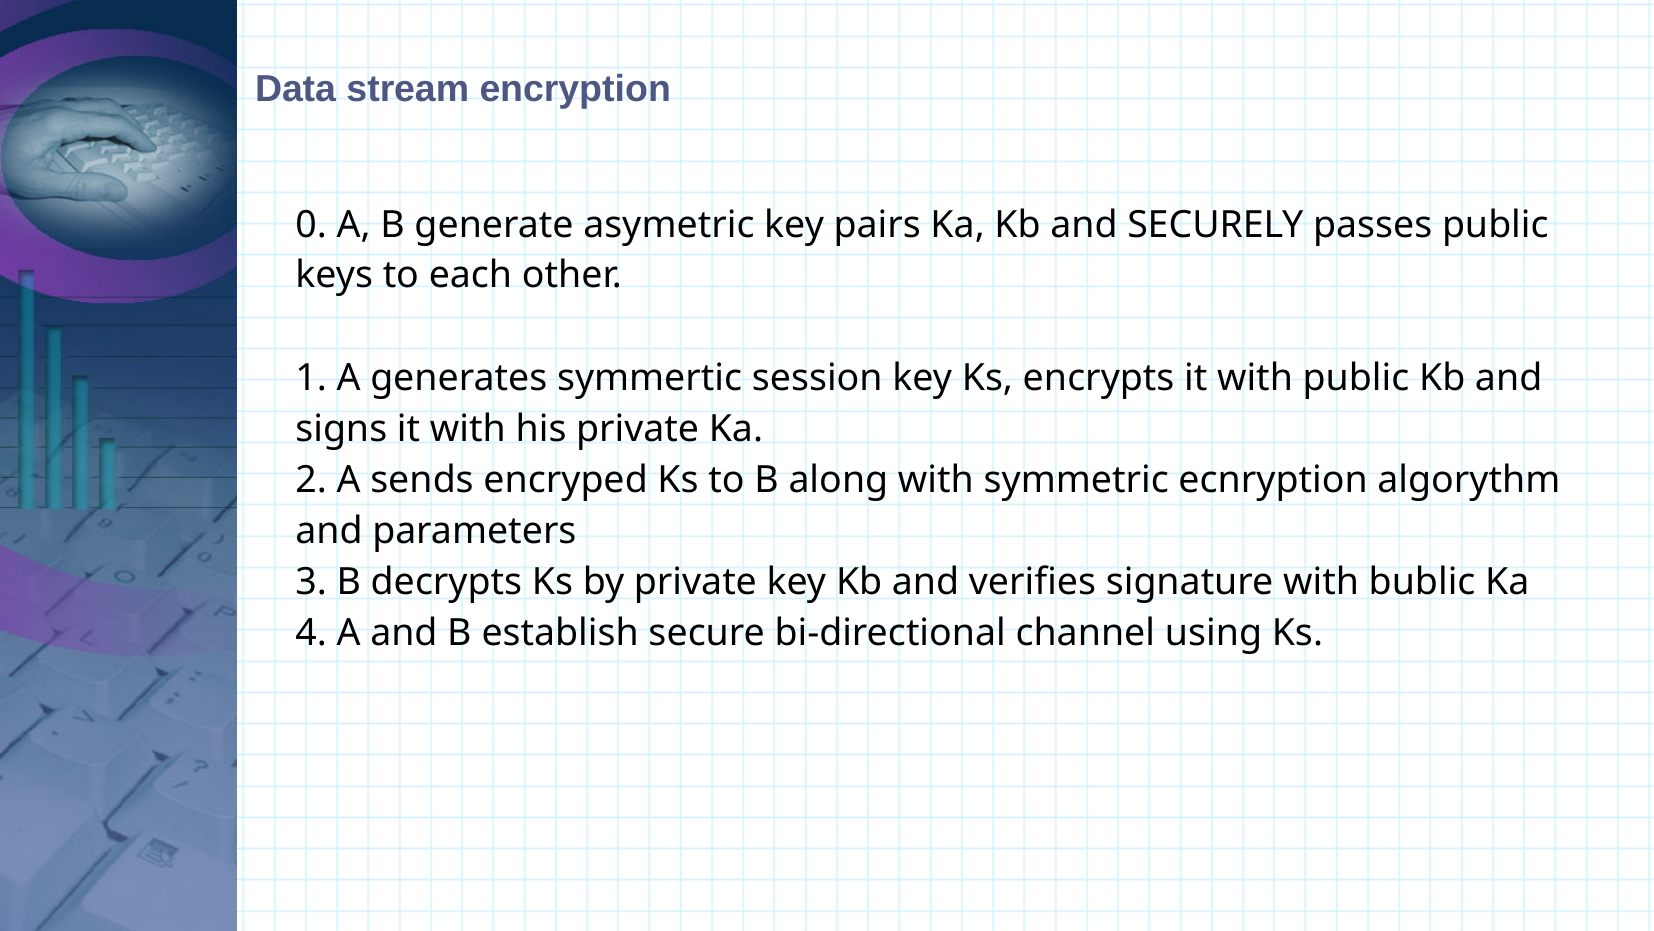

# Data stream encryption
0. A, B generate asymetric key pairs Ka, Kb and SECURELY passes public keys to each other.
1. A generates symmertic session key Ks, encrypts it with public Kb and signs it with his private Ka.
2. A sends encryped Ks to B along with symmetric ecnryption algorythm and parameters
3. B decrypts Ks by private key Kb and verifies signature with bublic Ka
4. A and B establish secure bi-directional channel using Ks.